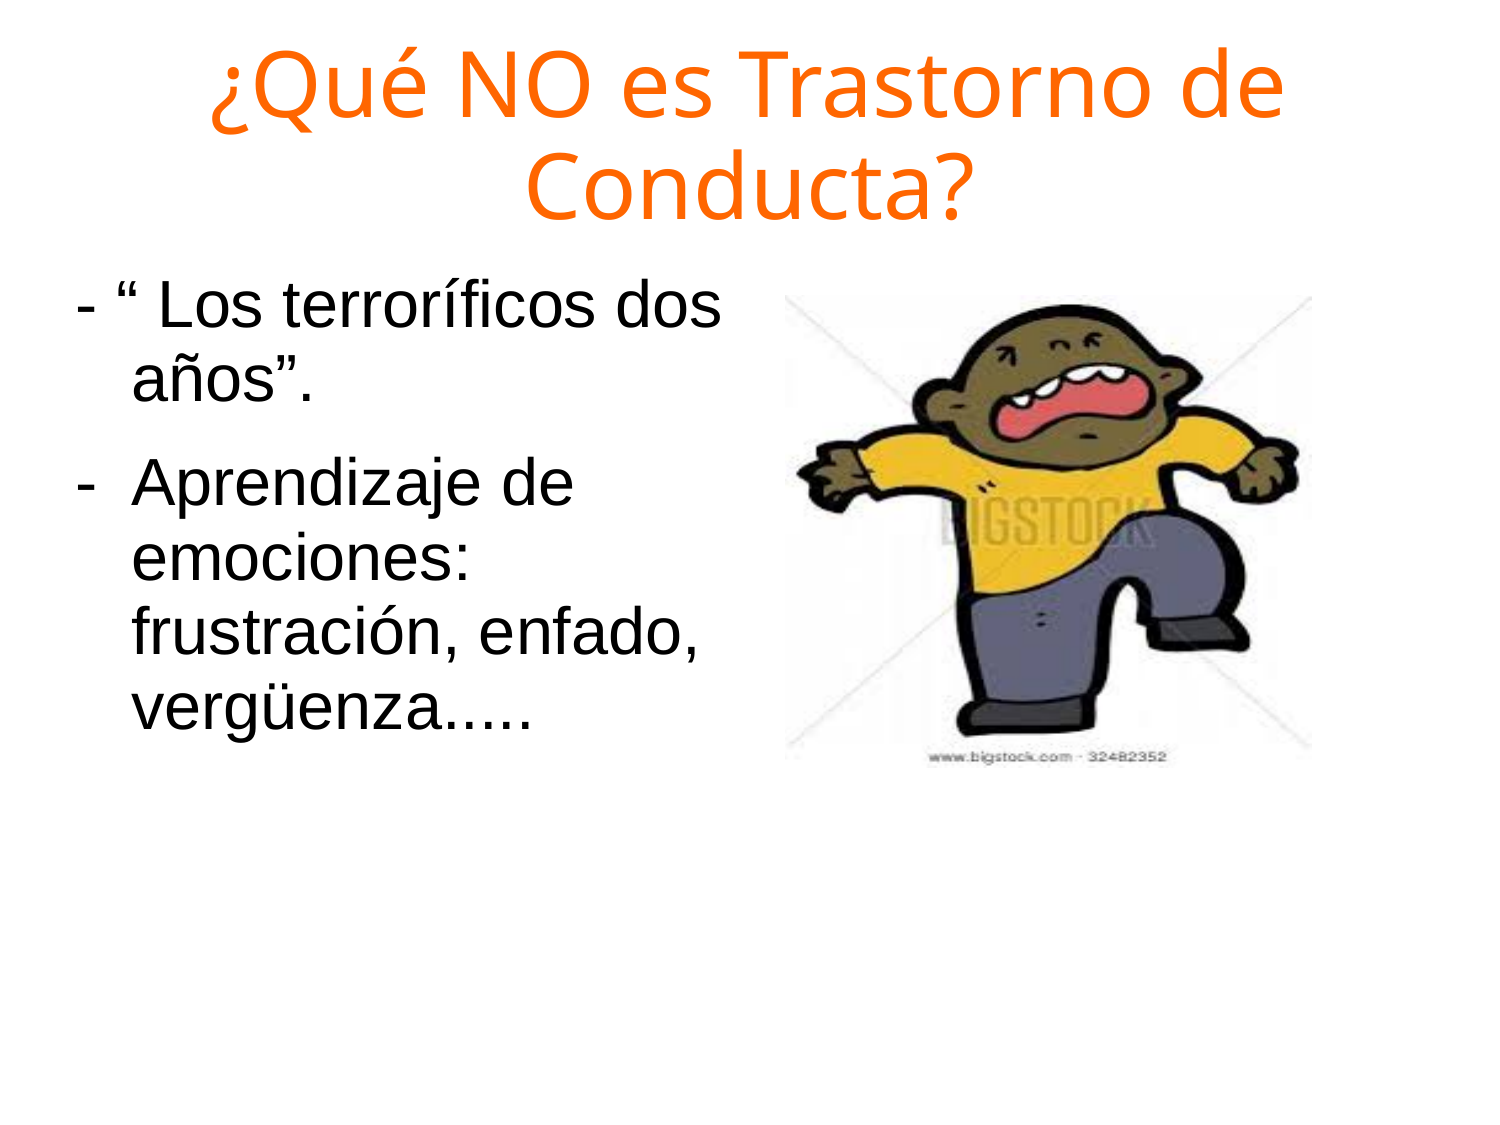

# ¿Qué NO es Trastorno de Conducta?
- “ Los terroríficos dos años”.
- Aprendizaje de emociones: frustración, enfado, vergüenza.....